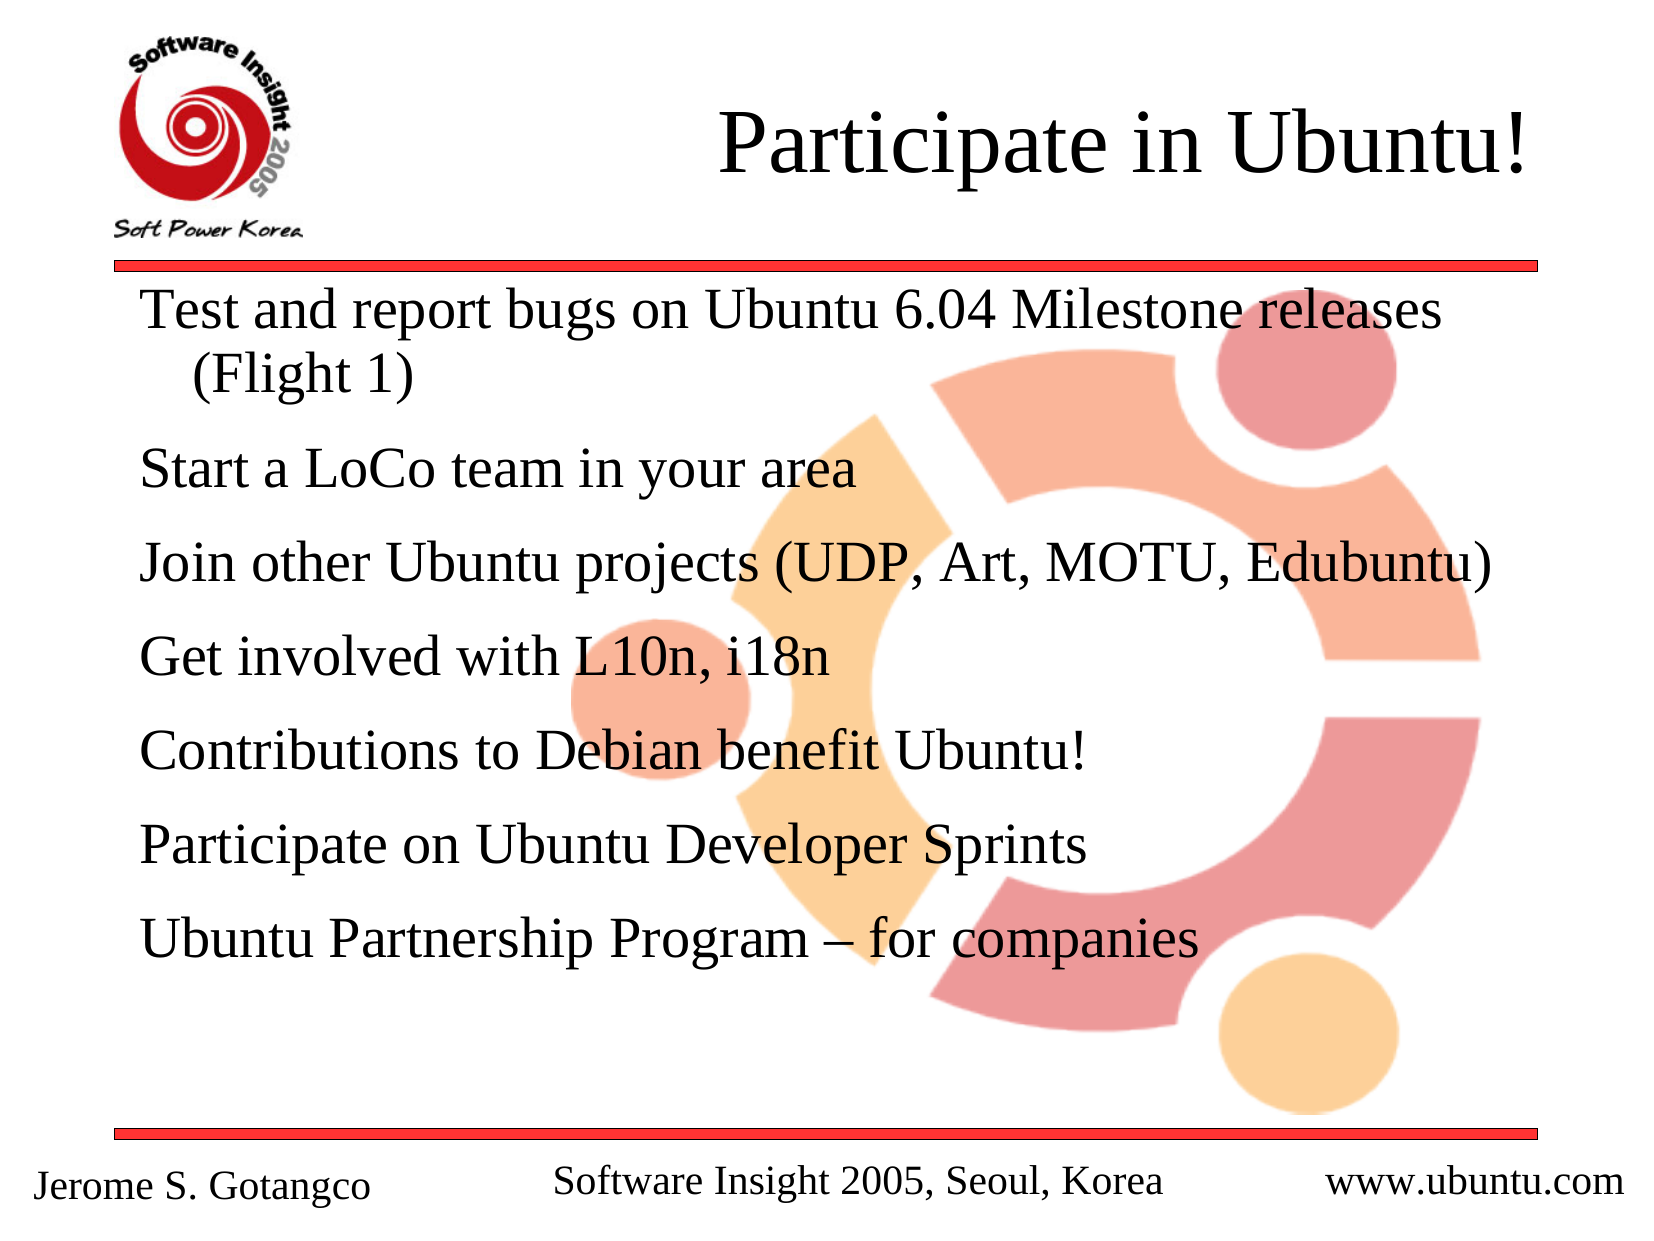

# Participate in Ubuntu!
Test and report bugs on Ubuntu 6.04 Milestone releases (Flight 1)
Start a LoCo team in your area
Join other Ubuntu projects (UDP, Art, MOTU, Edubuntu)
Get involved with L10n, i18n
Contributions to Debian benefit Ubuntu!
Participate on Ubuntu Developer Sprints
Ubuntu Partnership Program – for companies